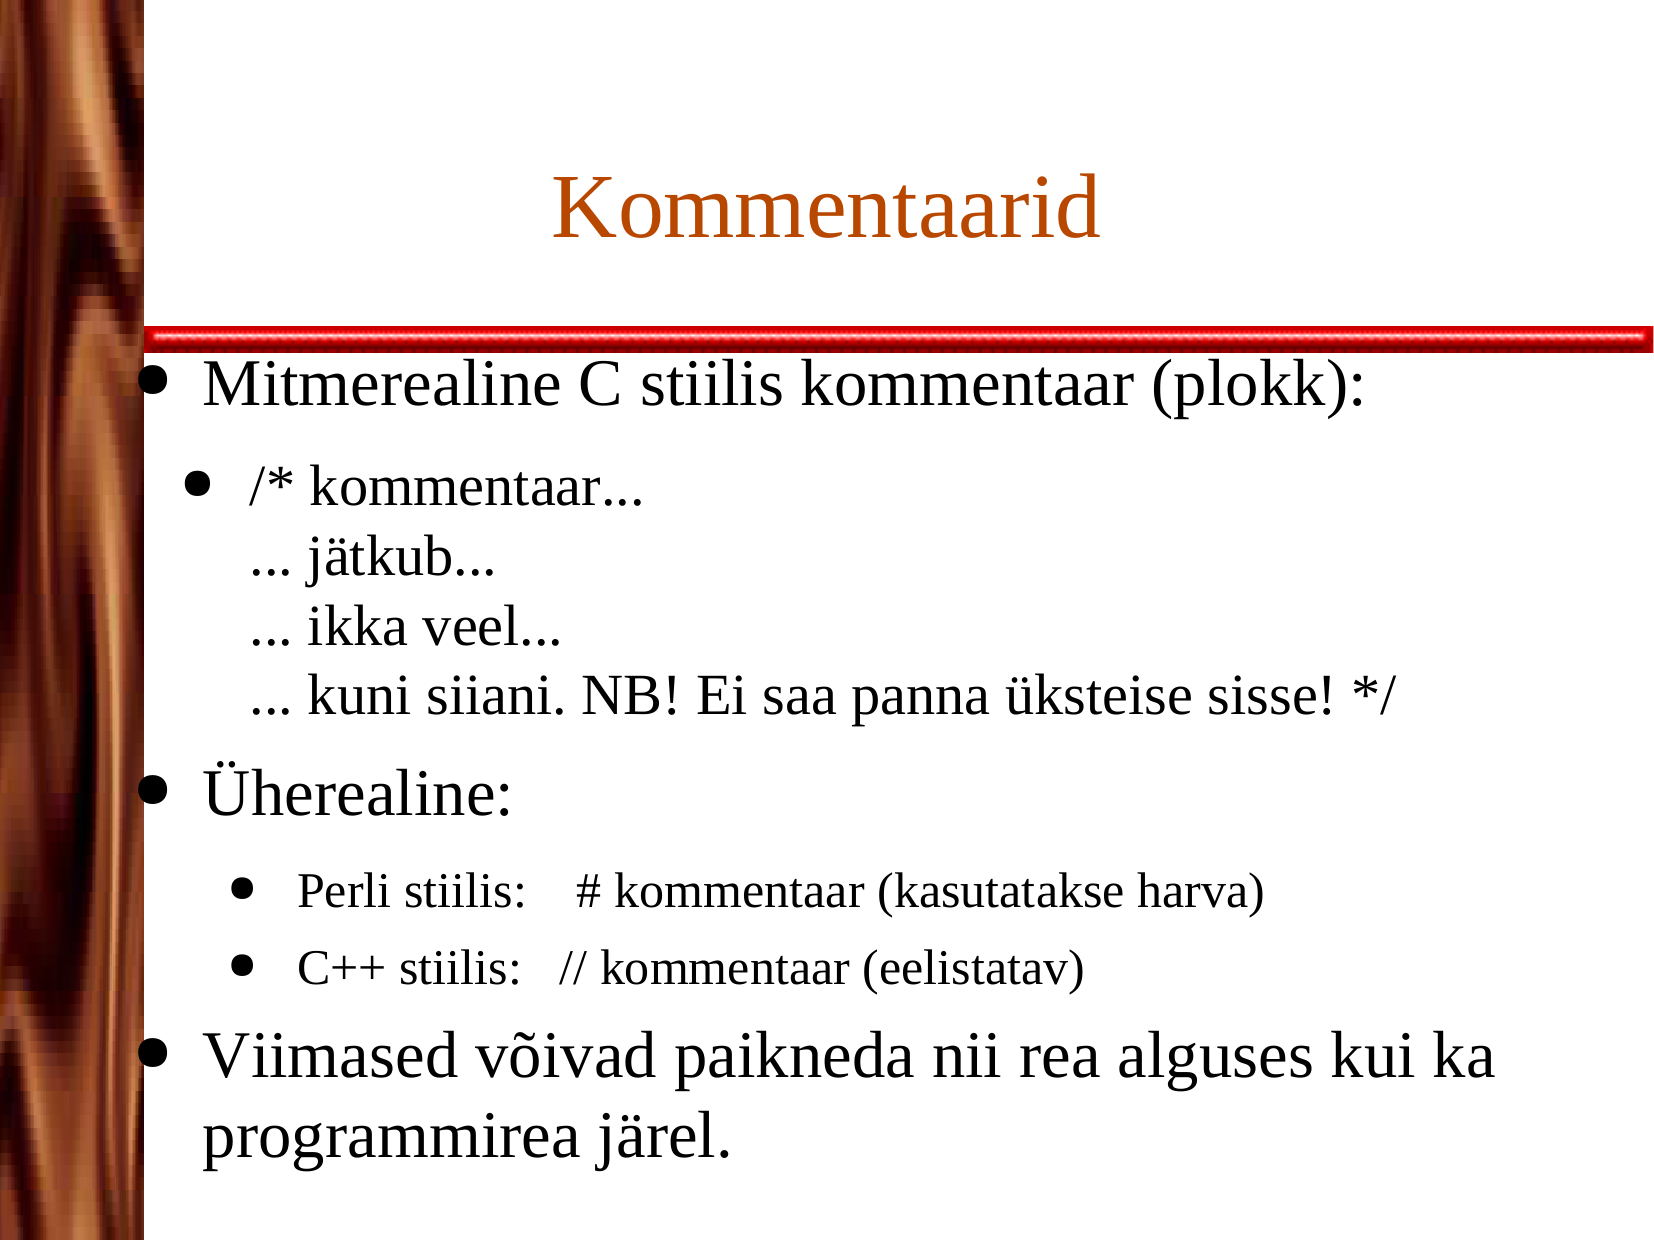

# Kommentaarid
Mitmerealine C stiilis kommentaar (plokk):
/* kommentaar...
... jätkub...
... ikka veel...
... kuni siiani. NB! Ei saa panna üksteise sisse! */
Üherealine:
Perli stiilis: # kommentaar (kasutatakse harva)
C++ stiilis: // kommentaar (eelistatav)
Viimased võivad paikneda nii rea alguses kui ka programmirea järel.